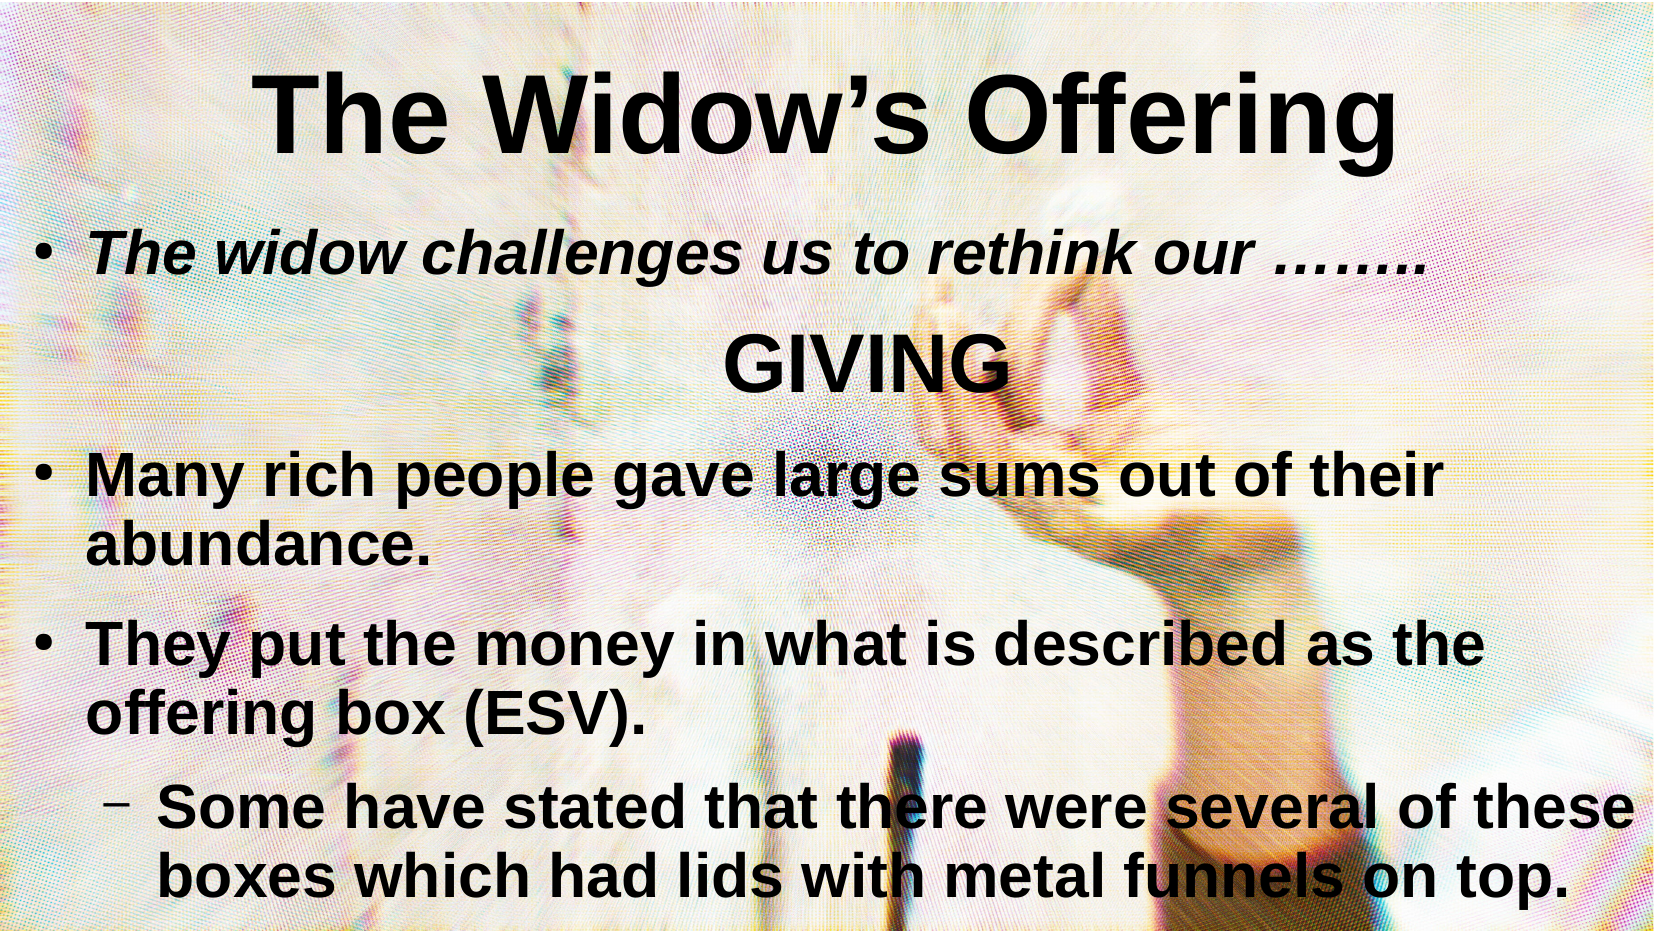

# The Widow’s Offering
The widow challenges us to rethink our ……..
GIVING
Many rich people gave large sums out of their abundance.
They put the money in what is described as the offering box (ESV).
Some have stated that there were several of these boxes which had lids with metal funnels on top.